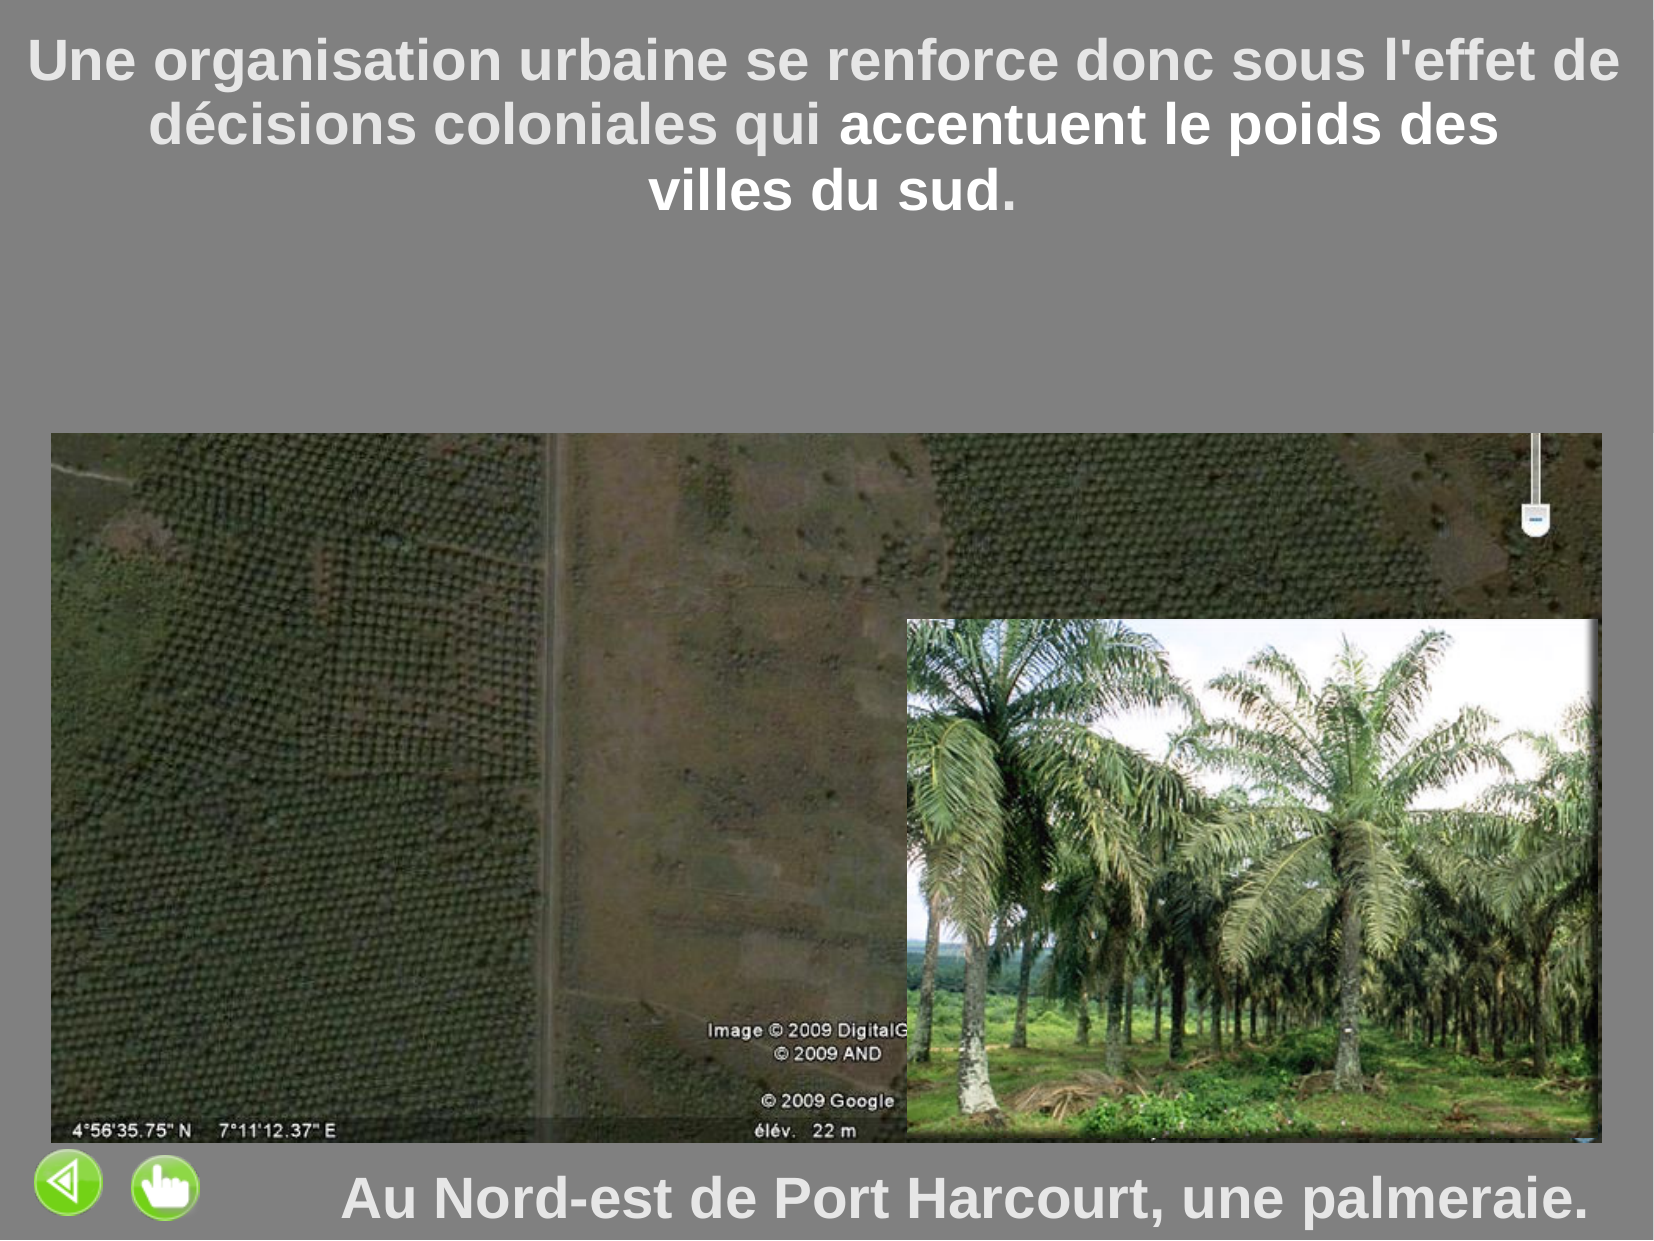

Une organisation urbaine se renforce donc sous l'effet de
décisions coloniales qui accentuent le poids des
villes du sud.
 Dès la fin du XIX ème siècle, les commerçants des
« rivières à huile » utilisaient la Cross River pour drainer
les productions.
Au Nord-est de Port Harcourt, une palmeraie.